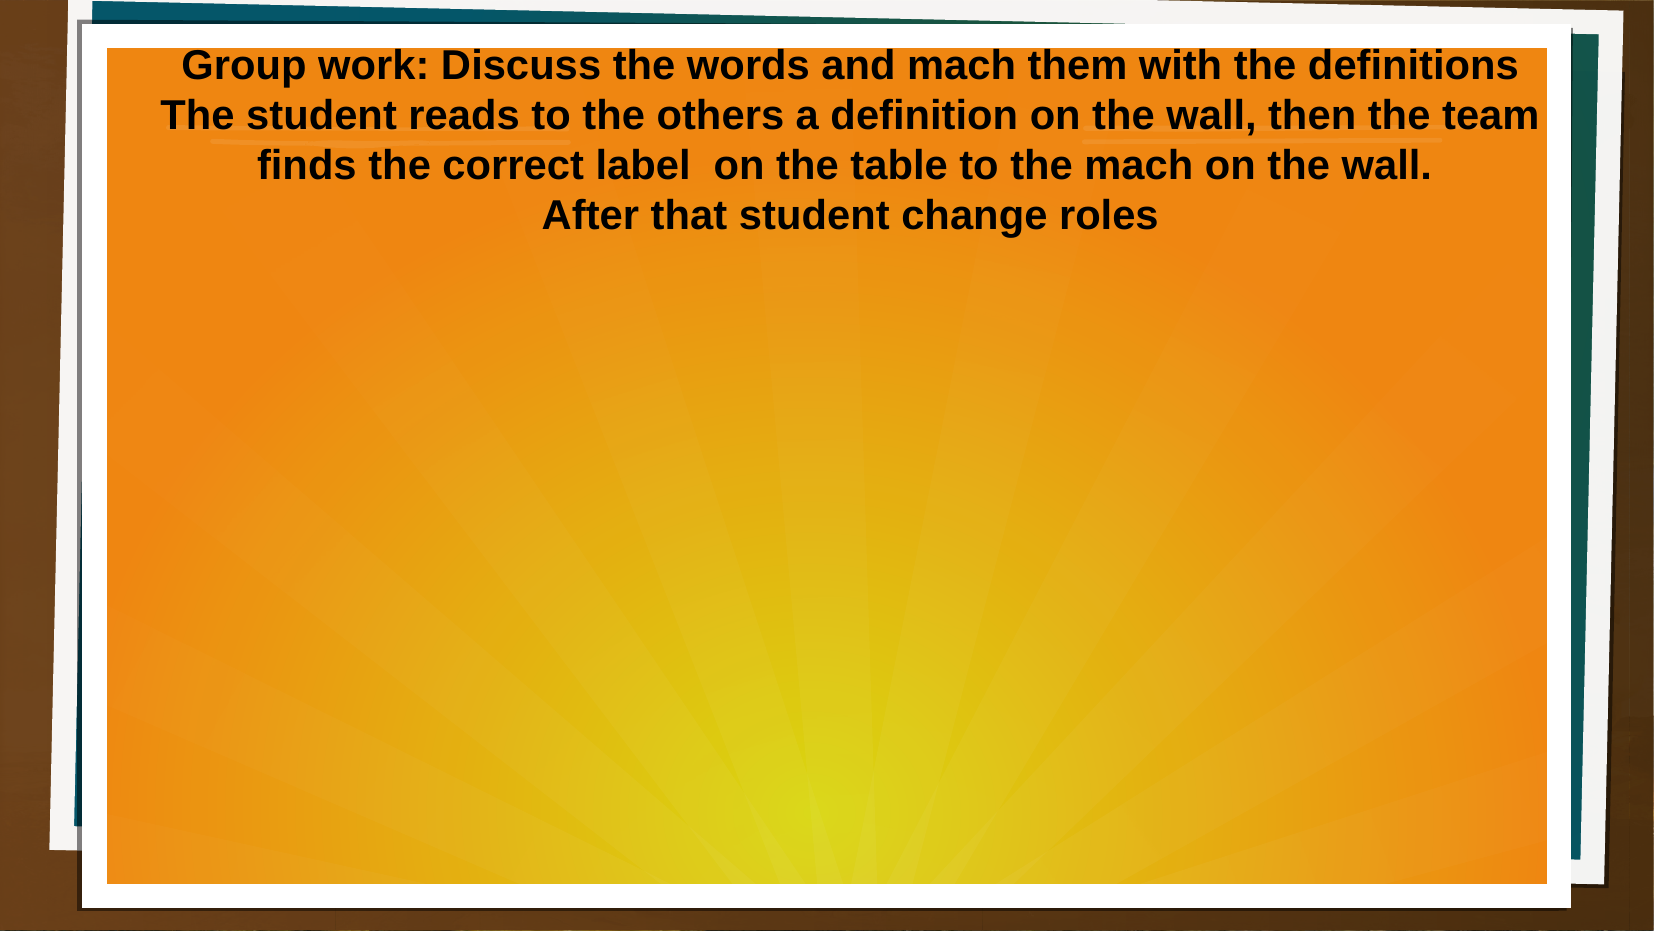

# Group work: Discuss the words and mach them with the definitions The student reads to the others a definition on the wall, then the team finds the correct label on the table to the mach on the wall. After that student change roles